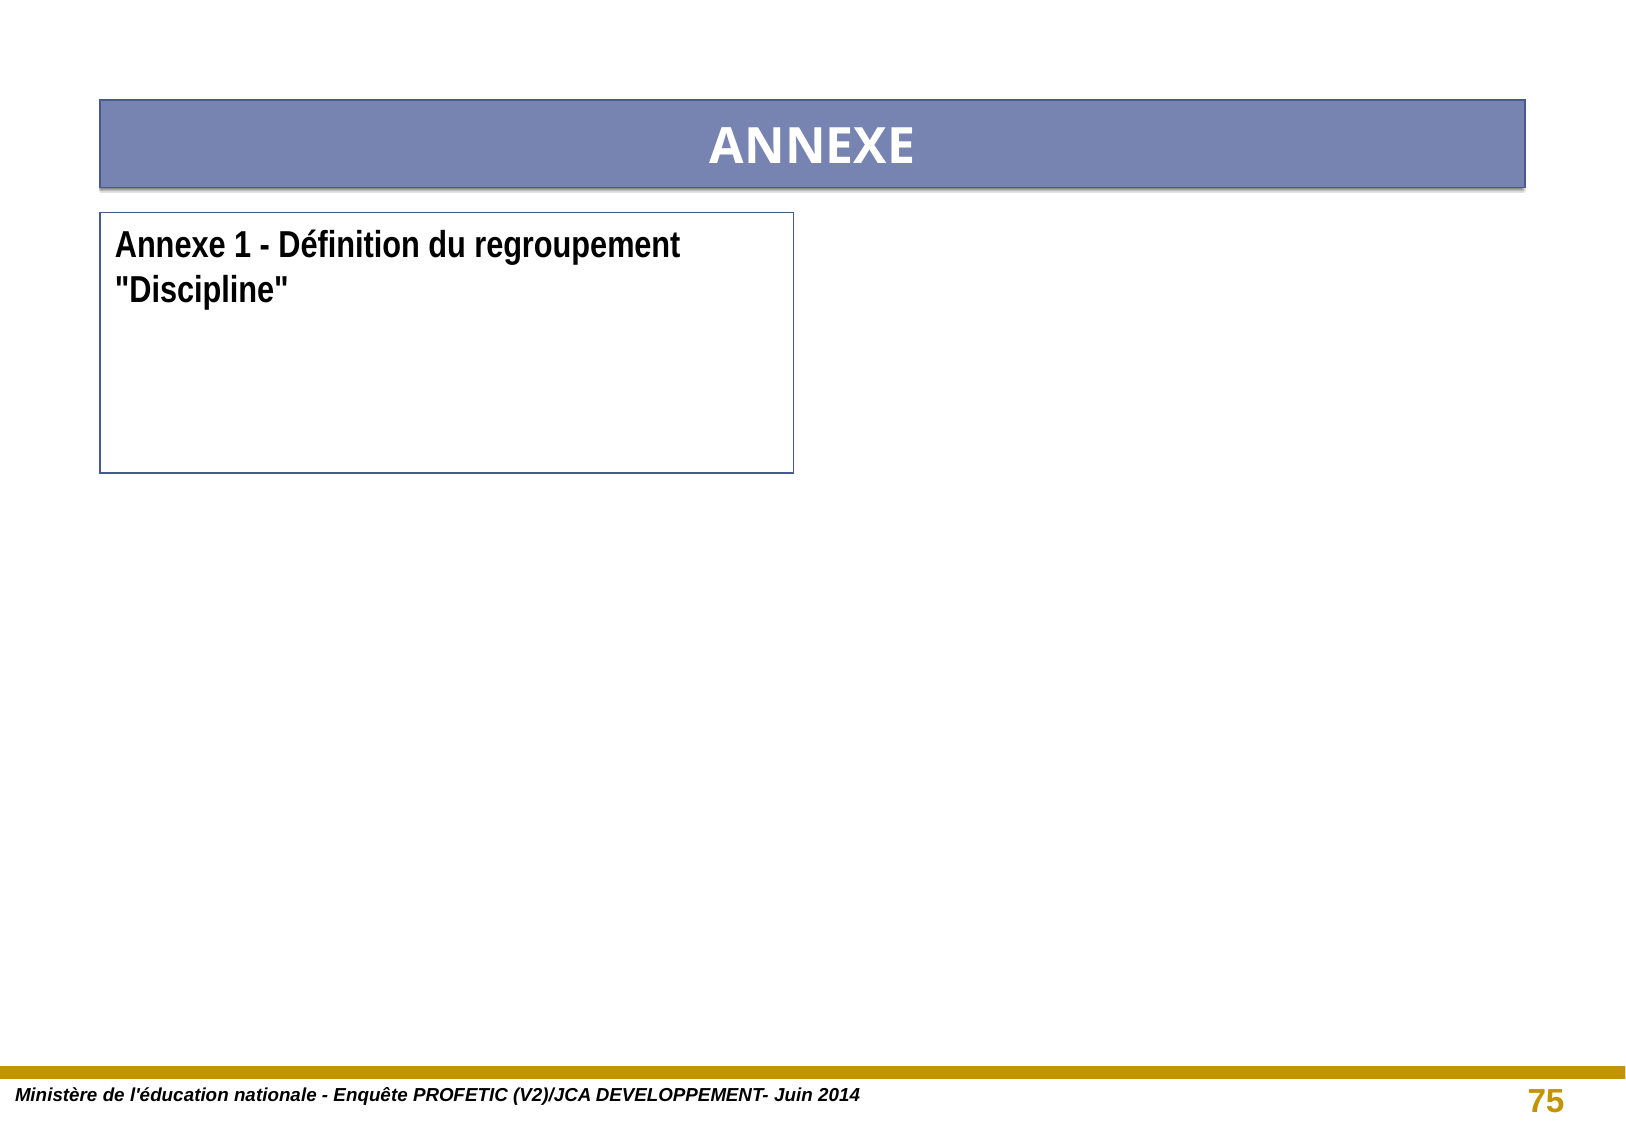

# Annexe
Annexe 1 - Définition du regroupement "Discipline"
Ministère de l'éducation nationale - Enquête PROFETIC (V2)/JCA DEVELOPPEMENT- Juin 2014